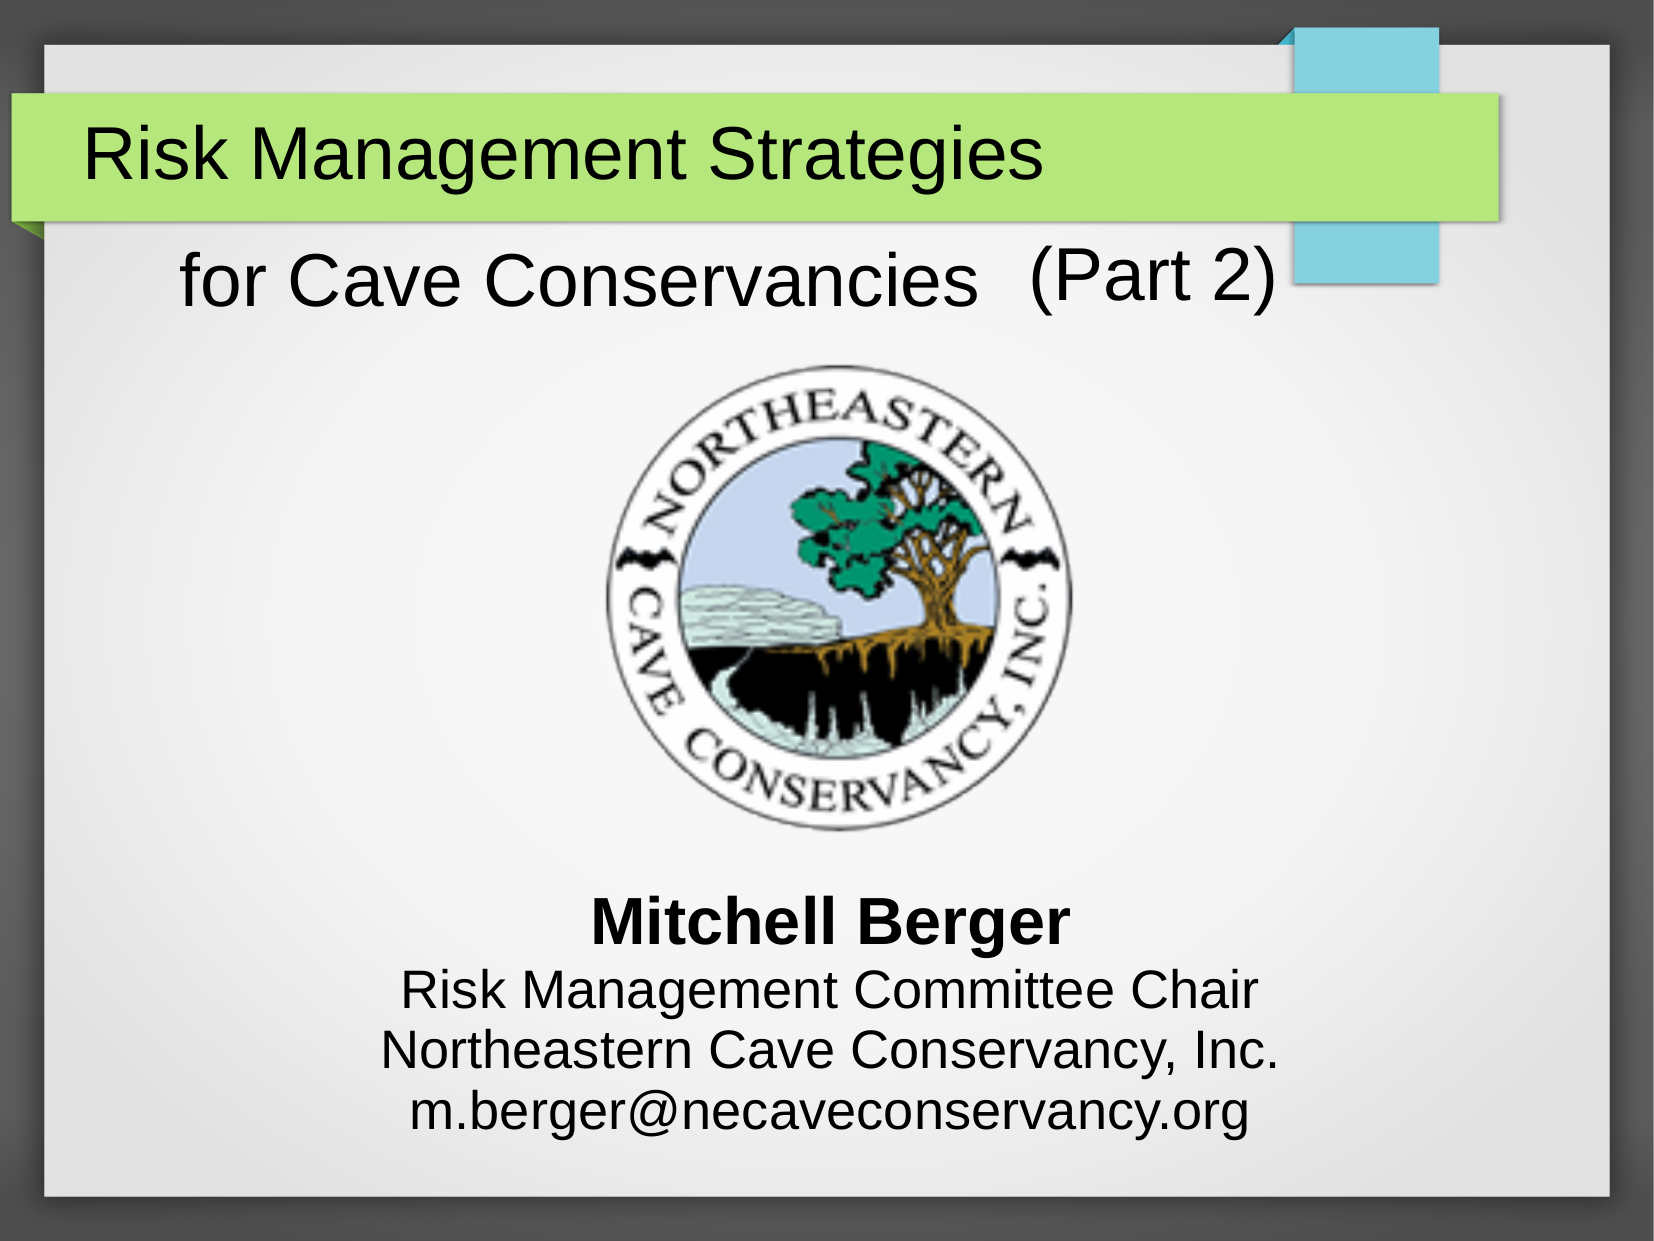

# Risk Management Strategies
(Part 2)
for Cave Conservancies
Mitchell Berger
Risk Management Committee Chair
Northeastern Cave Conservancy, Inc.
m.berger@necaveconservancy.org